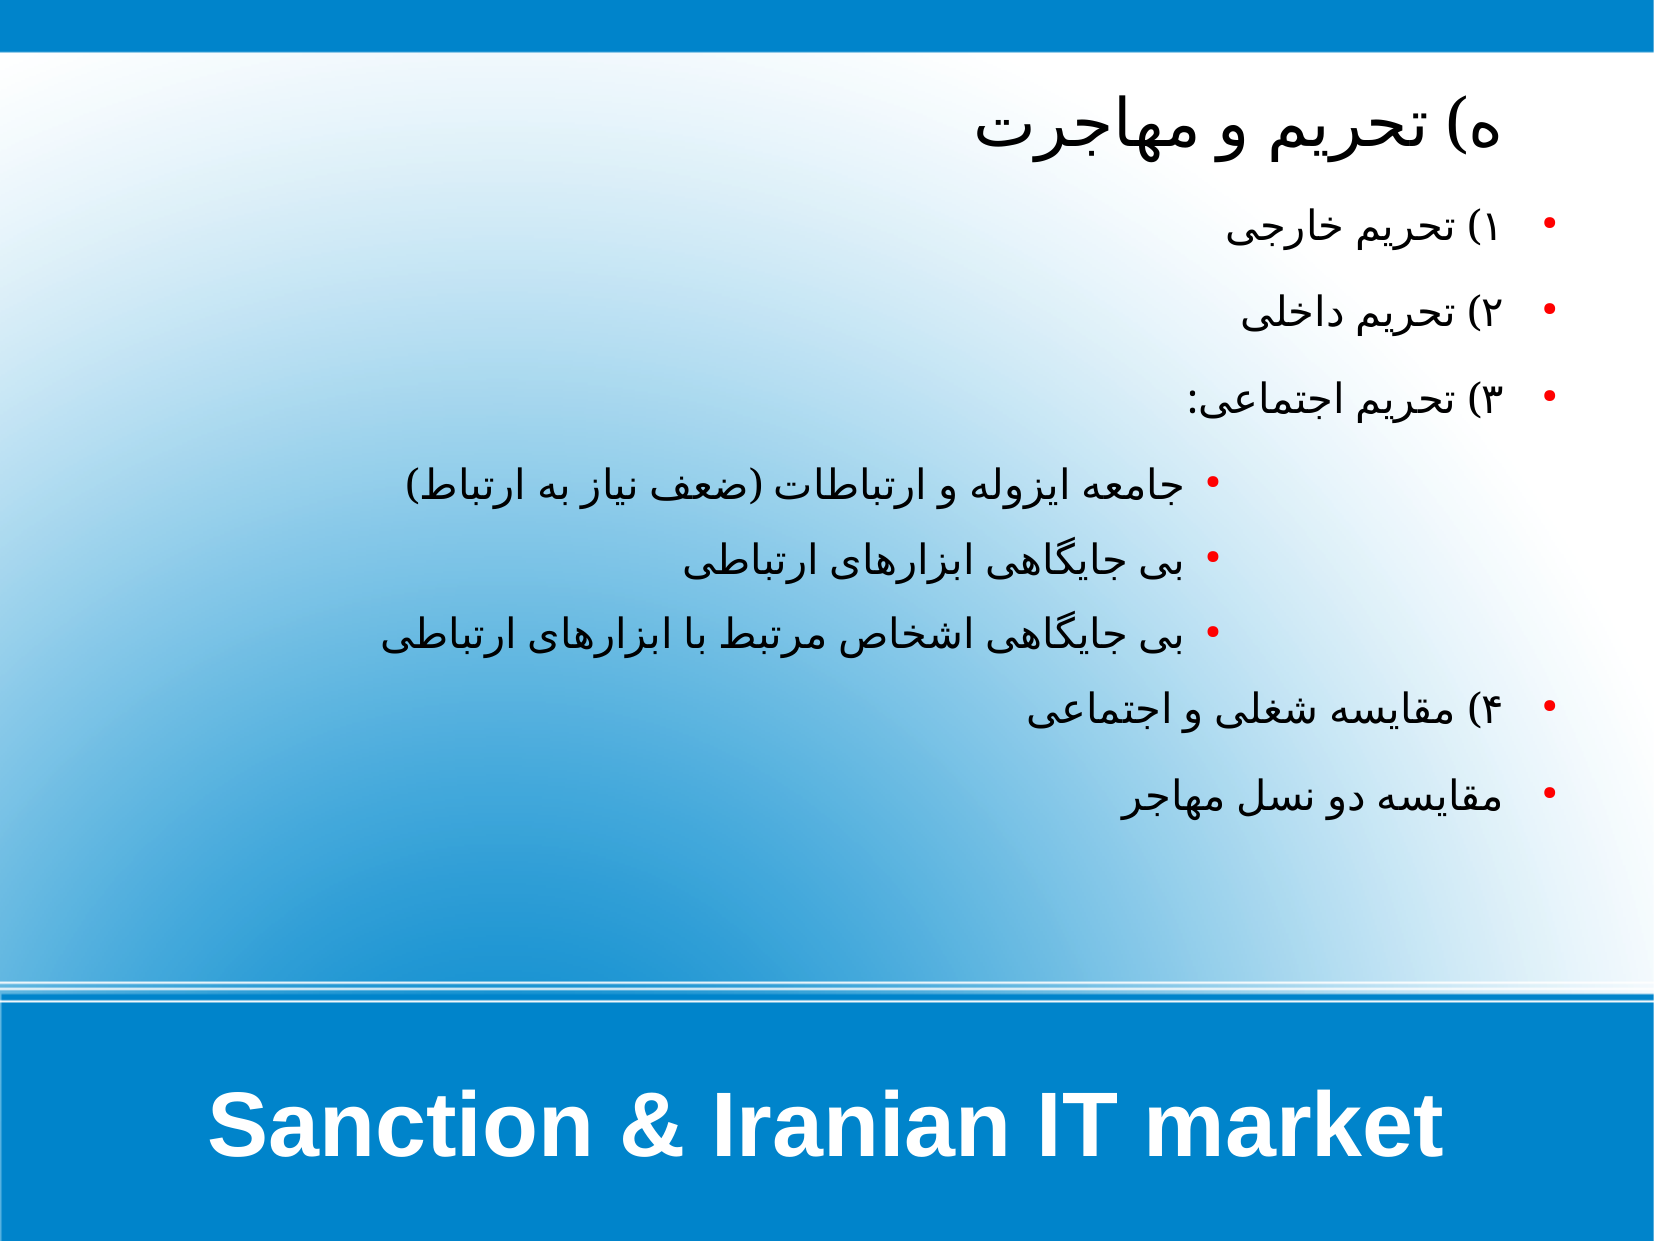

ه) تحریم و مهاجرت
۱) تحریم خارجی
۲) تحریم داخلی
۳) تحریم اجتماعی:
جامعه ایزوله و ارتباطات (ضعف نیاز به ارتباط)
بی جایگاهی ابزارهای ارتباطی
بی جایگاهی اشخاص مرتبط با ابزارهای ارتباطی
۴) مقایسه شغلی و اجتماعی
مقایسه دو نسل مهاجر
# Sanction & Iranian IT market